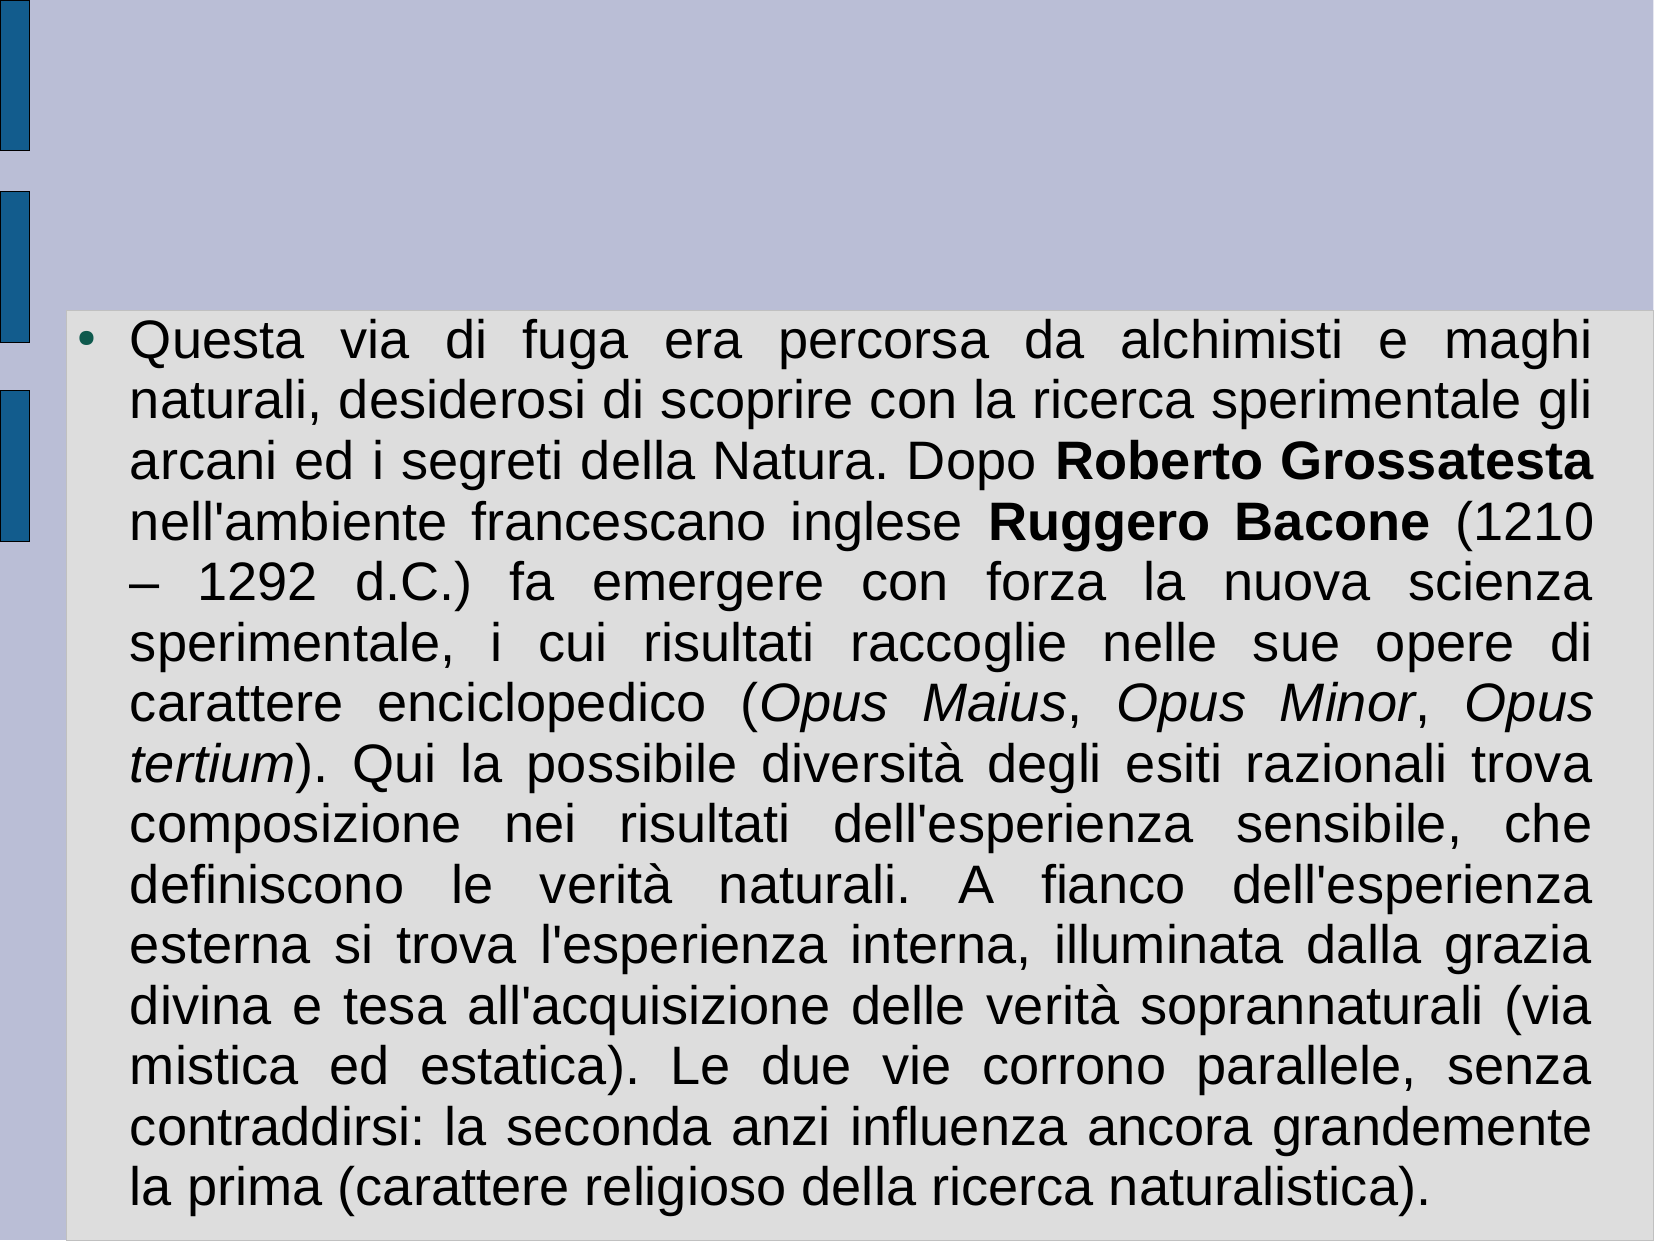

#
Questa via di fuga era percorsa da alchimisti e maghi naturali, desiderosi di scoprire con la ricerca sperimentale gli arcani ed i segreti della Natura. Dopo Roberto Grossatesta nell'ambiente francescano inglese Ruggero Bacone (1210 – 1292 d.C.) fa emergere con forza la nuova scienza sperimentale, i cui risultati raccoglie nelle sue opere di carattere enciclopedico (Opus Maius, Opus Minor, Opus tertium). Qui la possibile diversità degli esiti razionali trova composizione nei risultati dell'esperienza sensibile, che definiscono le verità naturali. A fianco dell'esperienza esterna si trova l'esperienza interna, illuminata dalla grazia divina e tesa all'acquisizione delle verità soprannaturali (via mistica ed estatica). Le due vie corrono parallele, senza contraddirsi: la seconda anzi influenza ancora grandemente la prima (carattere religioso della ricerca naturalistica).